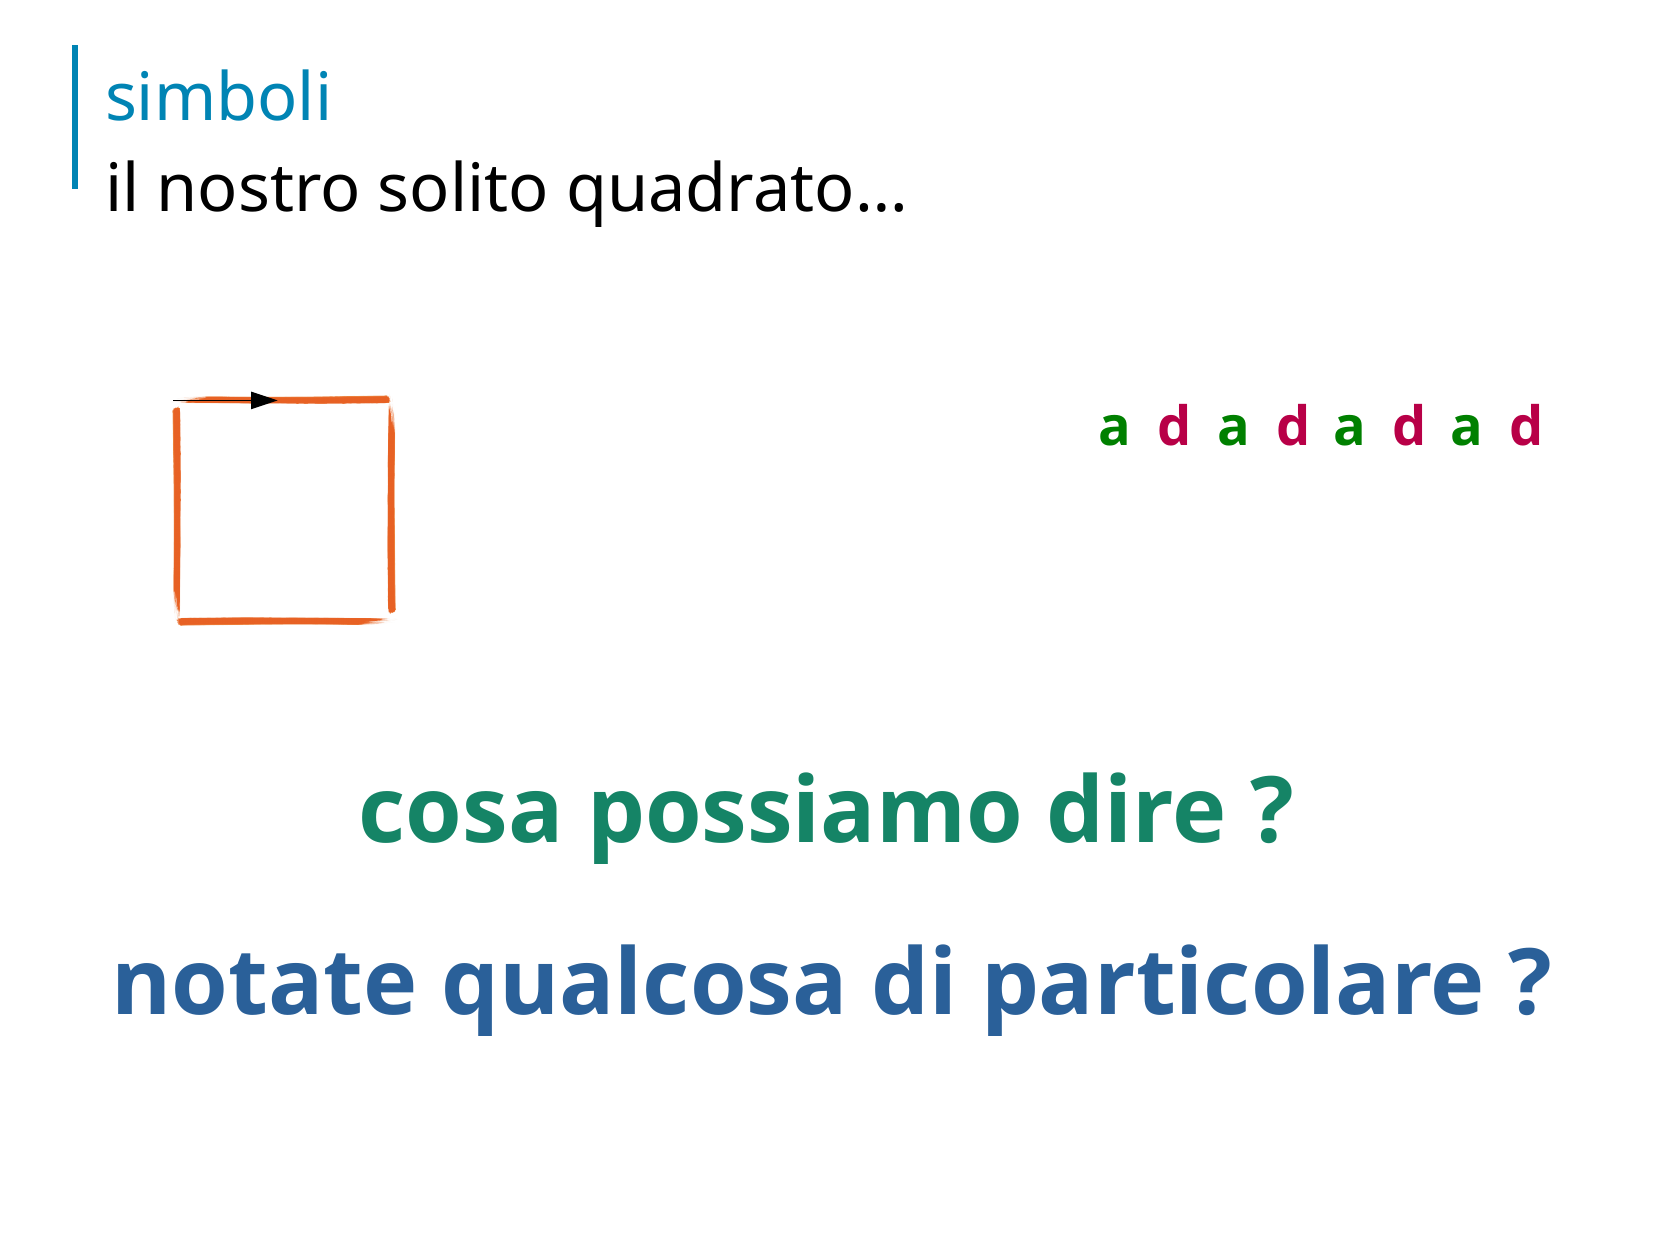

# simboli il nostro solito quadrato…
a
d
a
d
d
a
a
d
cosa possiamo dire ?
notate qualcosa di particolare ?